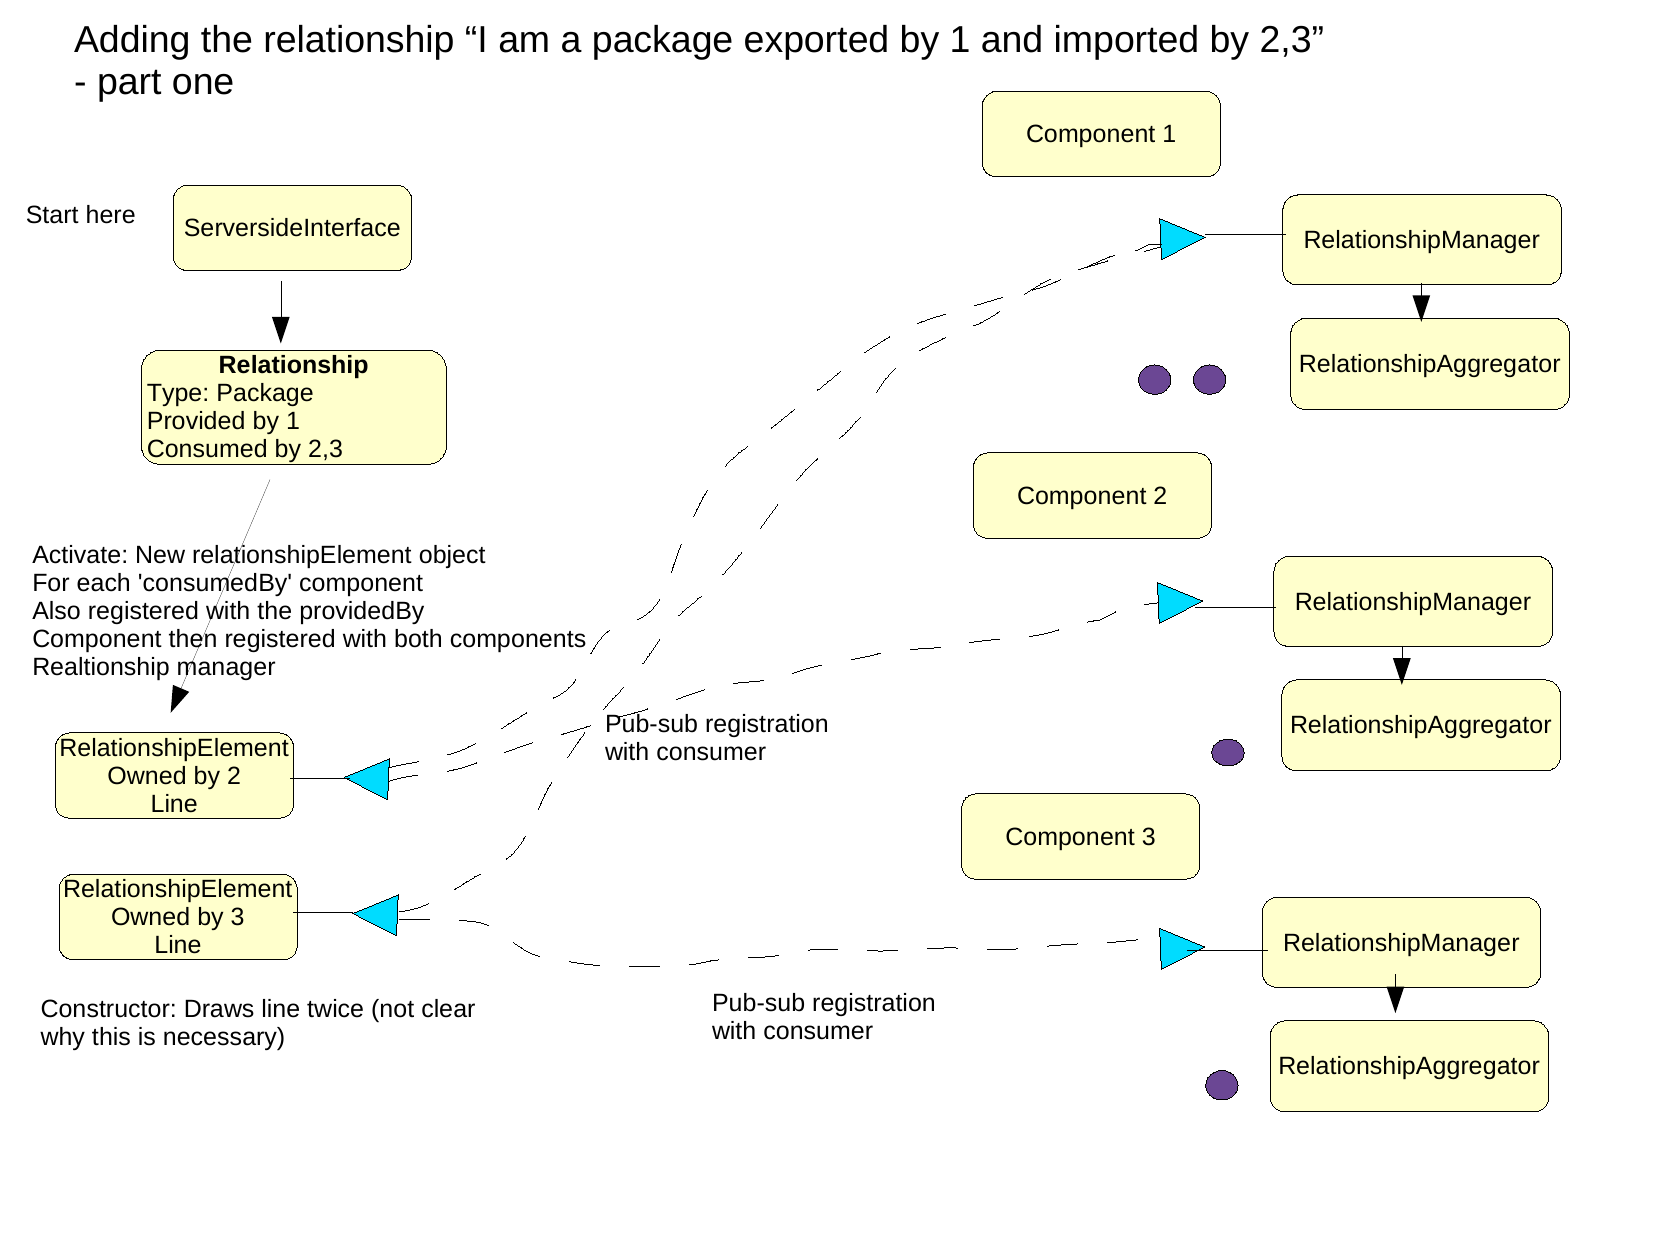

Adding the relationship “I am a package exported by 1 and imported by 2,3”
- part one
Component 1
RelationshipManager
RelationshipAggregator
Component 1
RelationshipManager
RelationshipAggregator
Component 1
RelationshipManager
RelationshipAggregator
ServersideInterface
ServersideInterface
Start here
Relationship
Type: Package
Provided by 1
Consumed by 2,3
Component 2
RelationshipManager
RelationshipAggregator
Activate: New relationshipElement object
For each 'consumedBy' component
Also registered with the providedBy
Component then registered with both components
Realtionship manager
Pub-sub registration with consumer
RelationshipElement
Owned by 2
Line
Component 3
RelationshipManager
RelationshipAggregator
RelationshipElement
Owned by 3
Line
Pub-sub registration with consumer
Constructor: Draws line twice (not clear
why this is necessary)